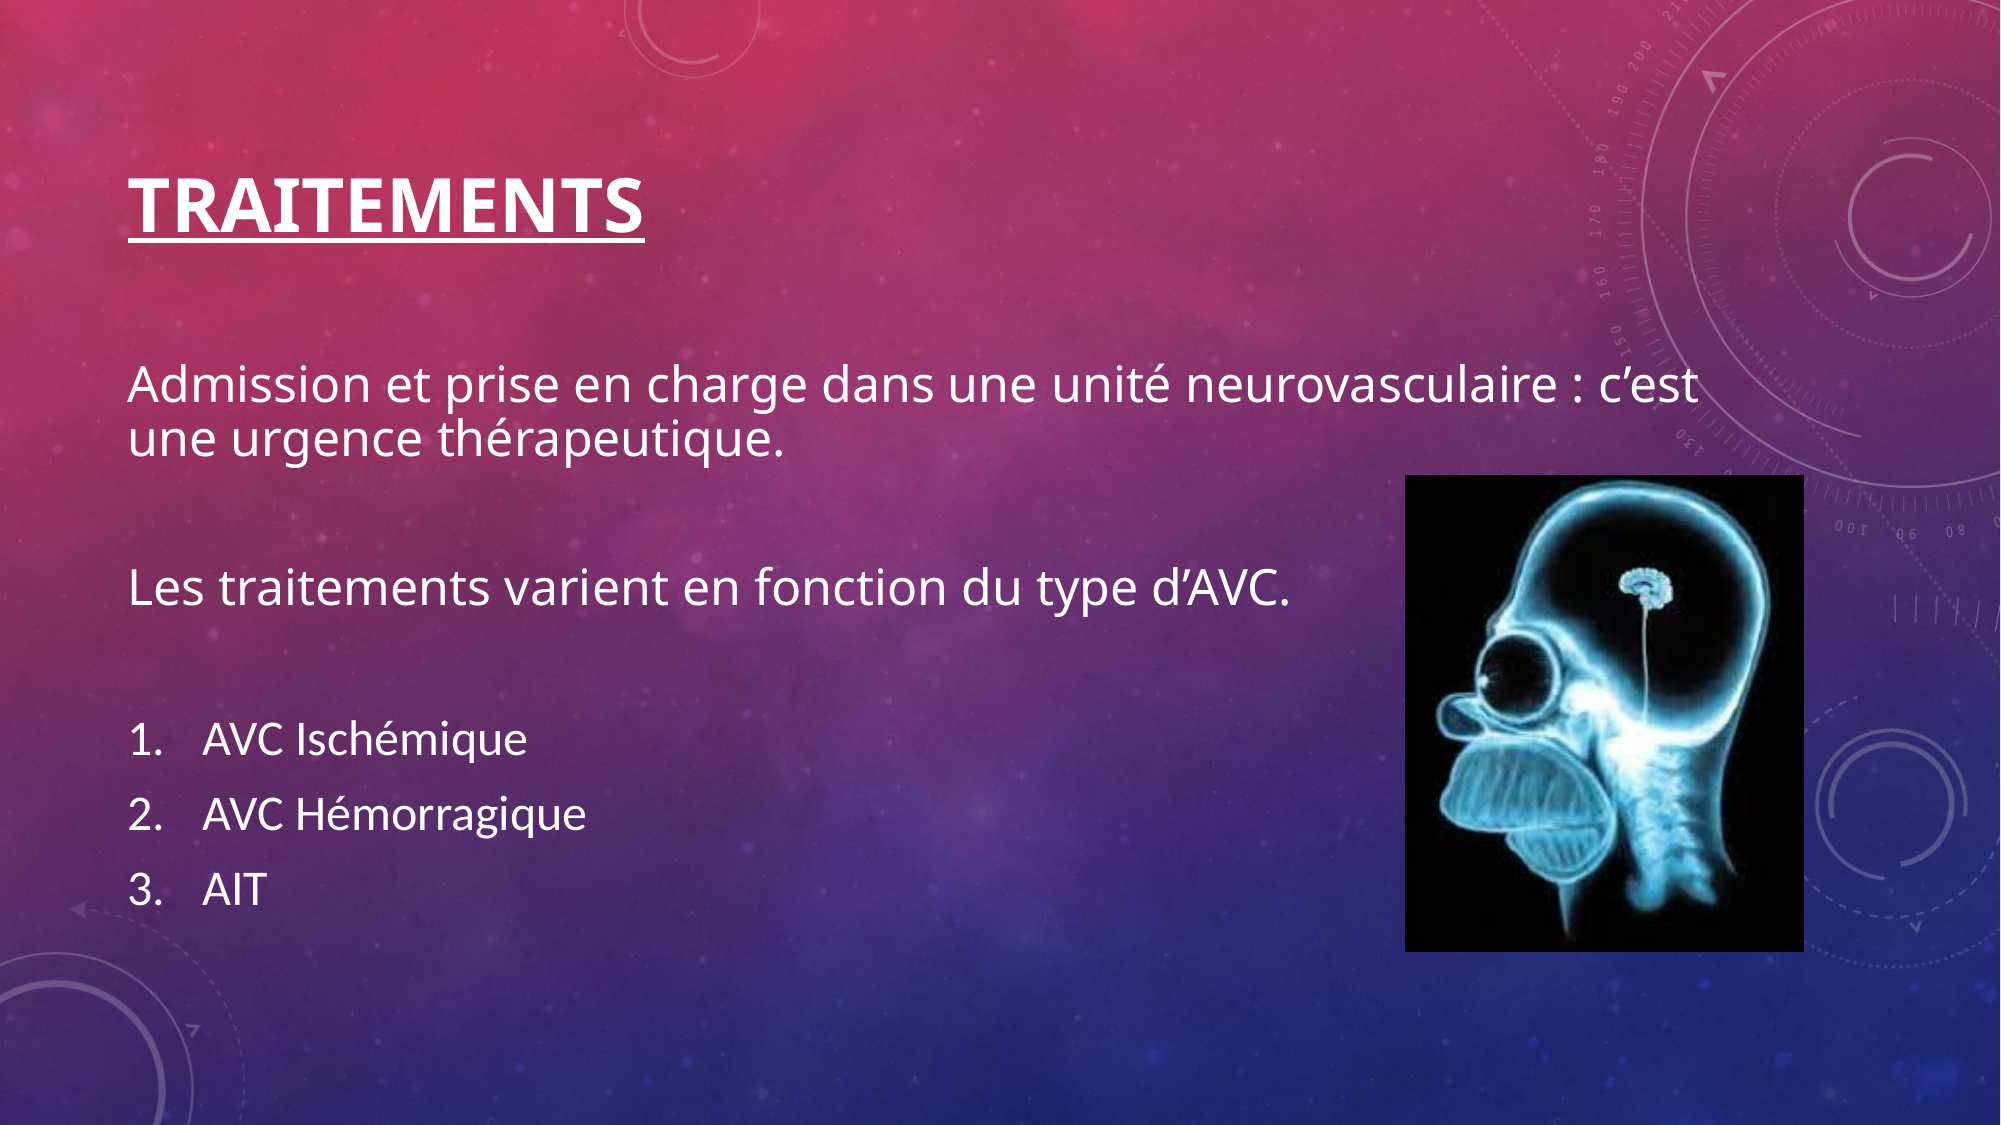

# traitements
Admission et prise en charge dans une unité neurovasculaire : c’est une urgence thérapeutique.
Les traitements varient en fonction du type d’AVC.
AVC Ischémique
AVC Hémorragique
AIT